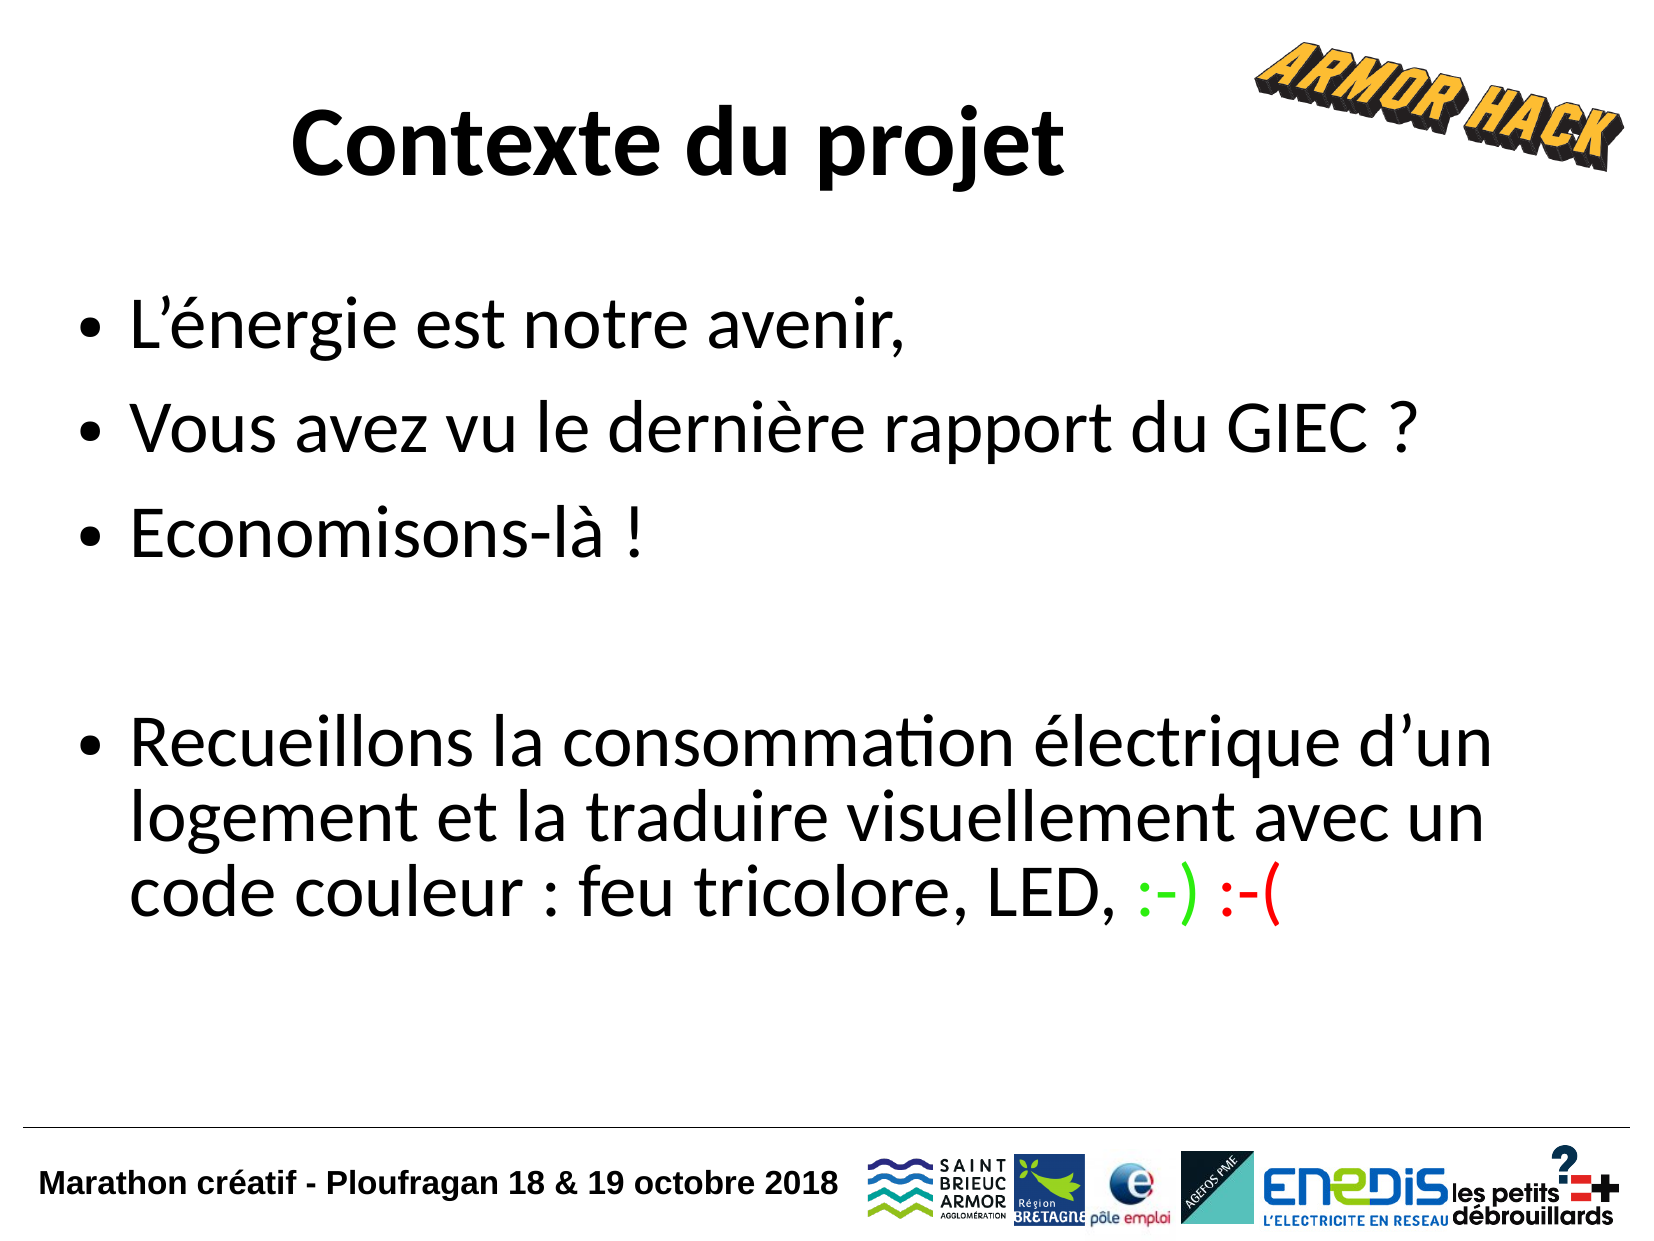

# Contexte du projet
L’énergie est notre avenir,
Vous avez vu le dernière rapport du GIEC ?
Economisons-là !
Recueillons la consommation électrique d’un logement et la traduire visuellement avec un code couleur : feu tricolore, LED, :-) :-(
Marathon créatif - Ploufragan 18 & 19 octobre 2018